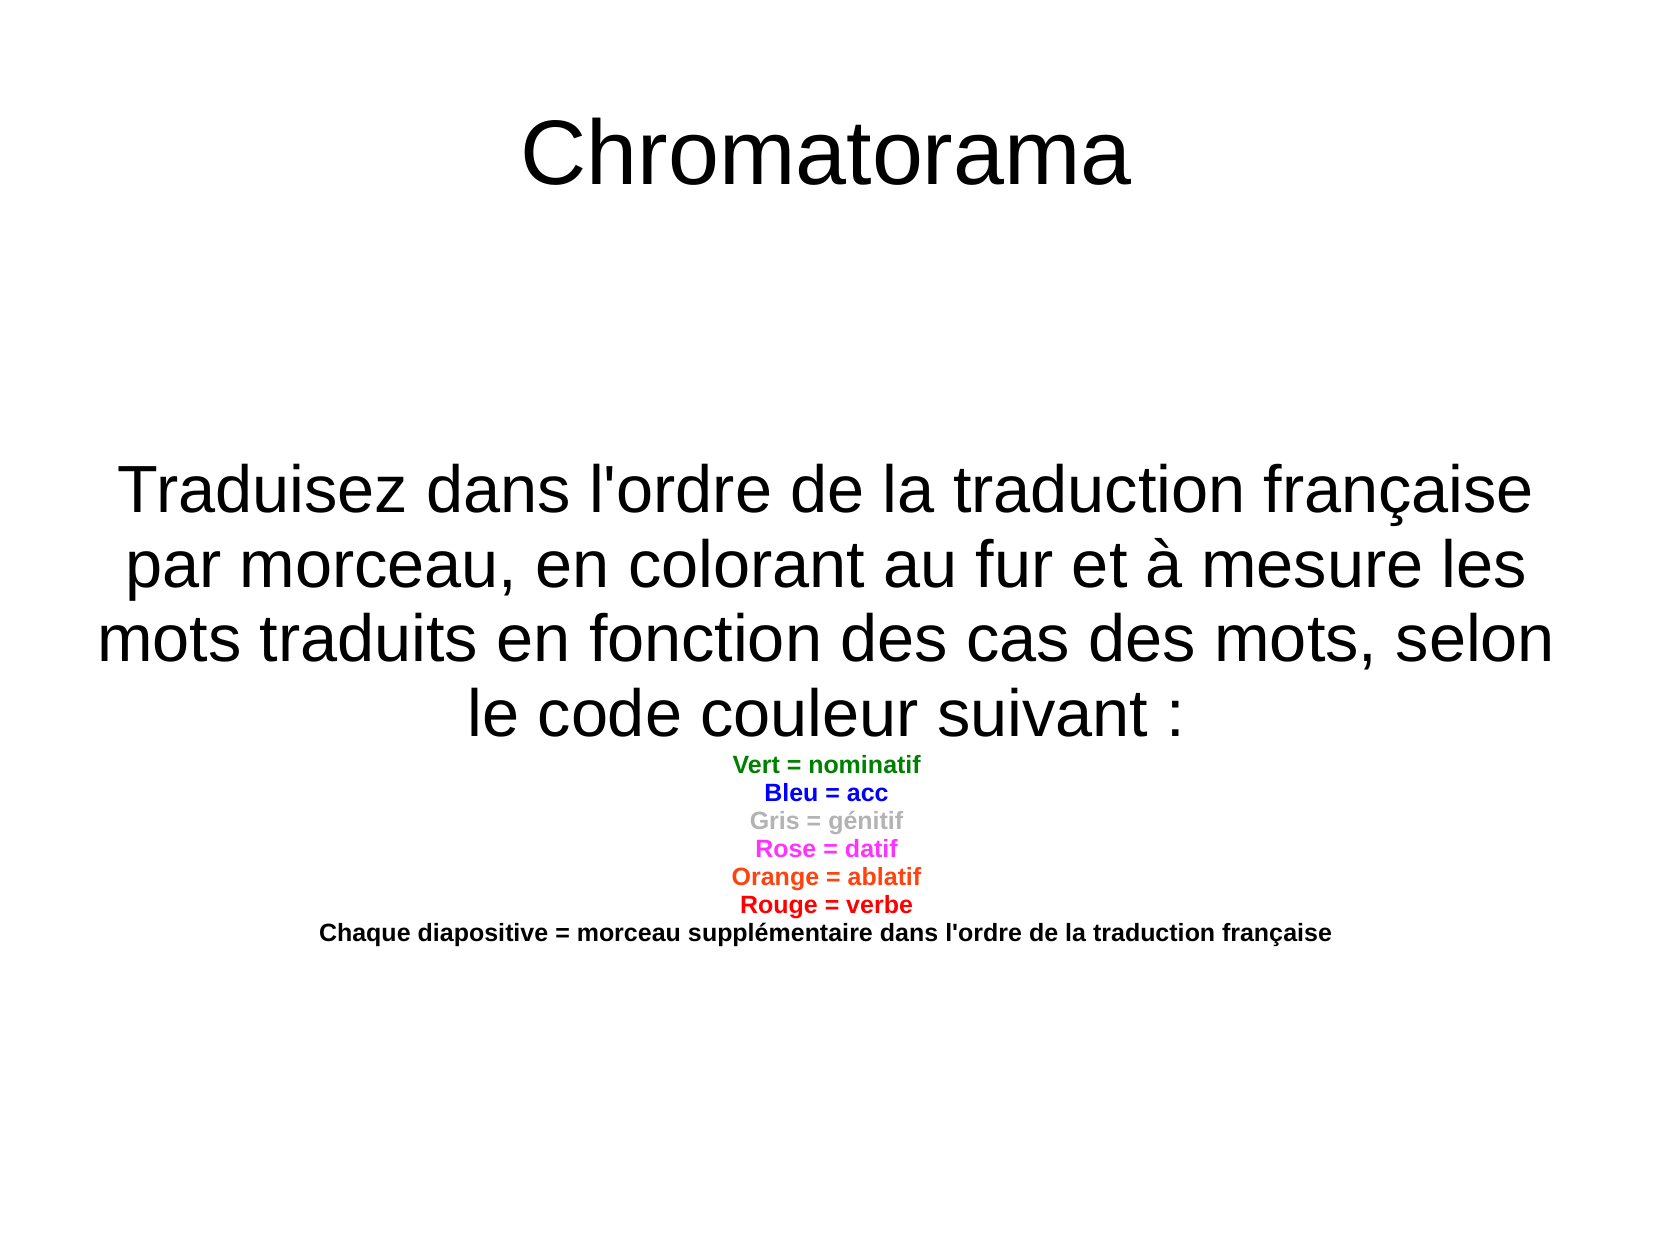

# Chromatorama
Traduisez dans l'ordre de la traduction française par morceau, en colorant au fur et à mesure les mots traduits en fonction des cas des mots, selon le code couleur suivant :
Vert = nominatif
Bleu = acc
Gris = génitif
Rose = datif
Orange = ablatif
Rouge = verbe
Chaque diapositive = morceau supplémentaire dans l'ordre de la traduction française